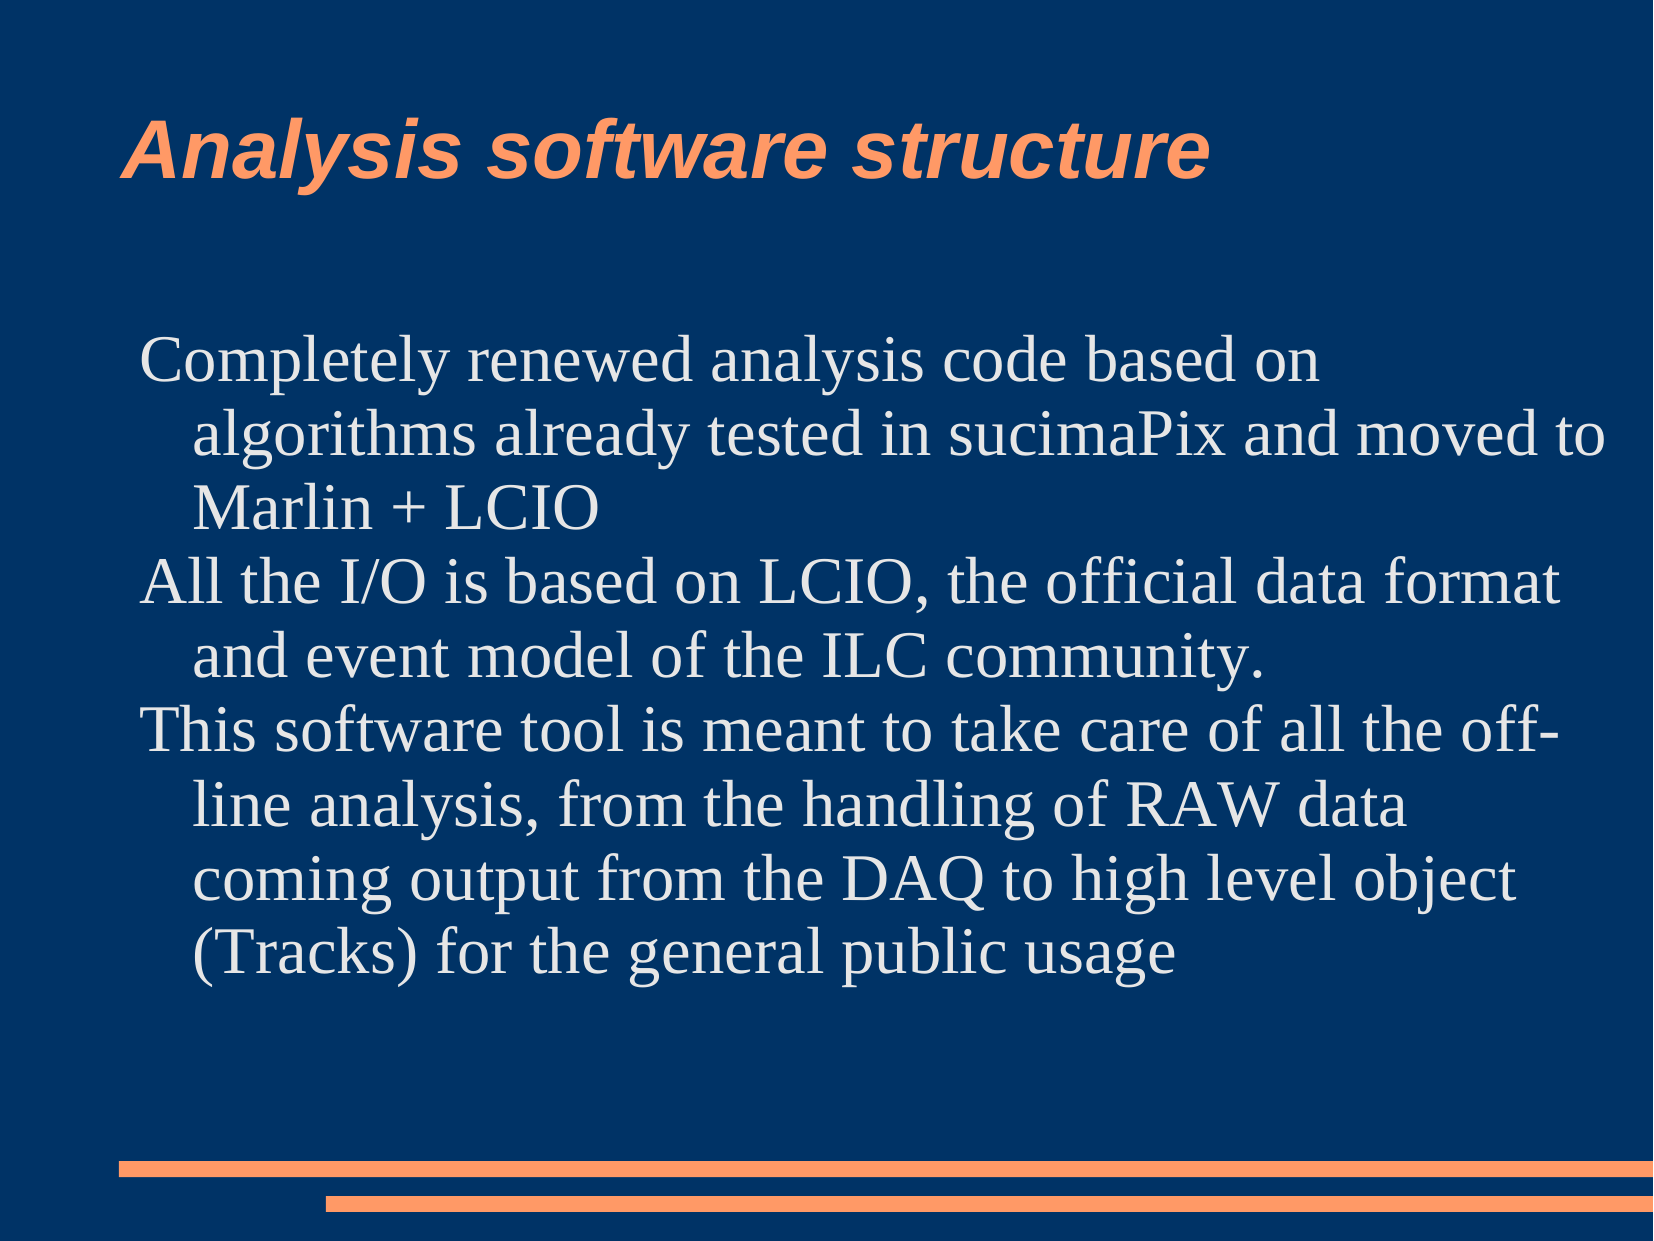

# Analysis software structure
Completely renewed analysis code based on algorithms already tested in sucimaPix and moved to Marlin + LCIO
All the I/O is based on LCIO, the official data format and event model of the ILC community.
This software tool is meant to take care of all the off-line analysis, from the handling of RAW data coming output from the DAQ to high level object (Tracks) for the general public usage